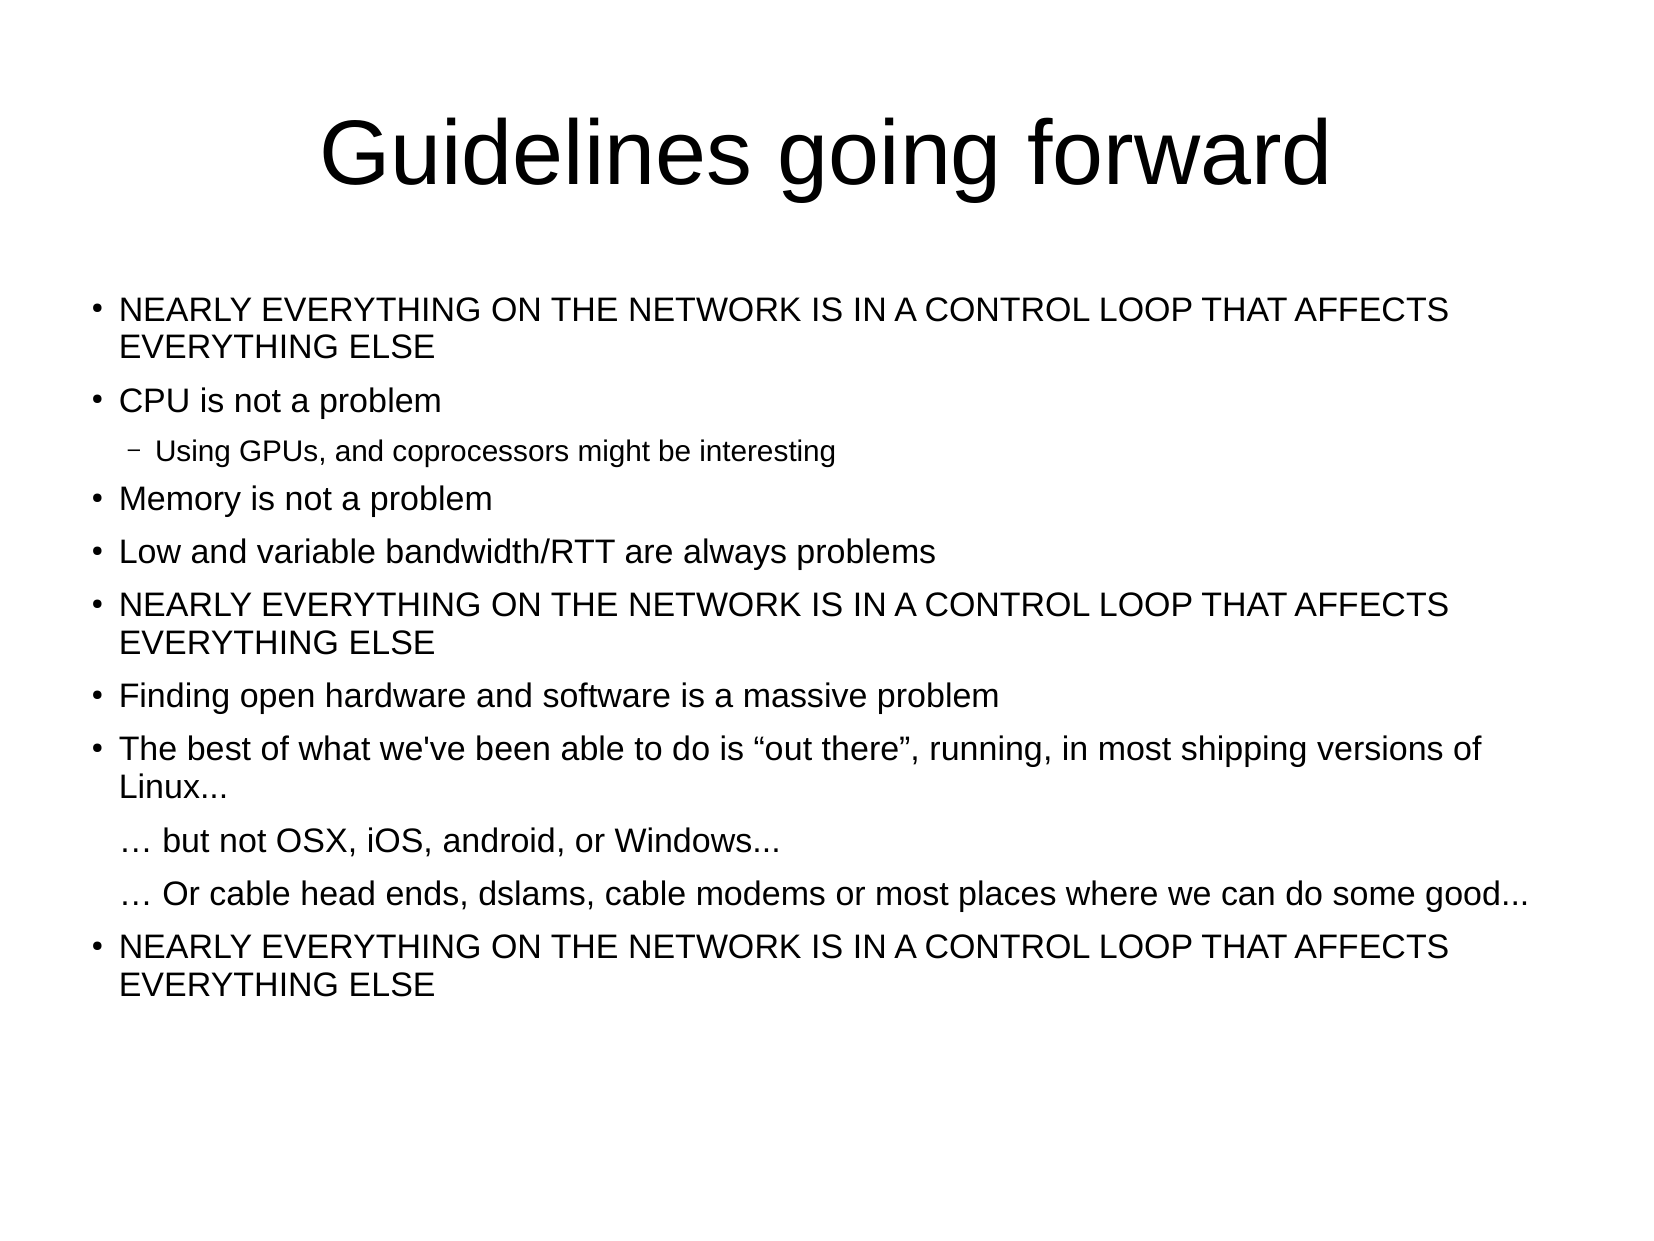

# Guidelines going forward
NEARLY EVERYTHING ON THE NETWORK IS IN A CONTROL LOOP THAT AFFECTS EVERYTHING ELSE
CPU is not a problem
Using GPUs, and coprocessors might be interesting
Memory is not a problem
Low and variable bandwidth/RTT are always problems
NEARLY EVERYTHING ON THE NETWORK IS IN A CONTROL LOOP THAT AFFECTS EVERYTHING ELSE
Finding open hardware and software is a massive problem
The best of what we've been able to do is “out there”, running, in most shipping versions of Linux...
… but not OSX, iOS, android, or Windows...
… Or cable head ends, dslams, cable modems or most places where we can do some good...
NEARLY EVERYTHING ON THE NETWORK IS IN A CONTROL LOOP THAT AFFECTS EVERYTHING ELSE